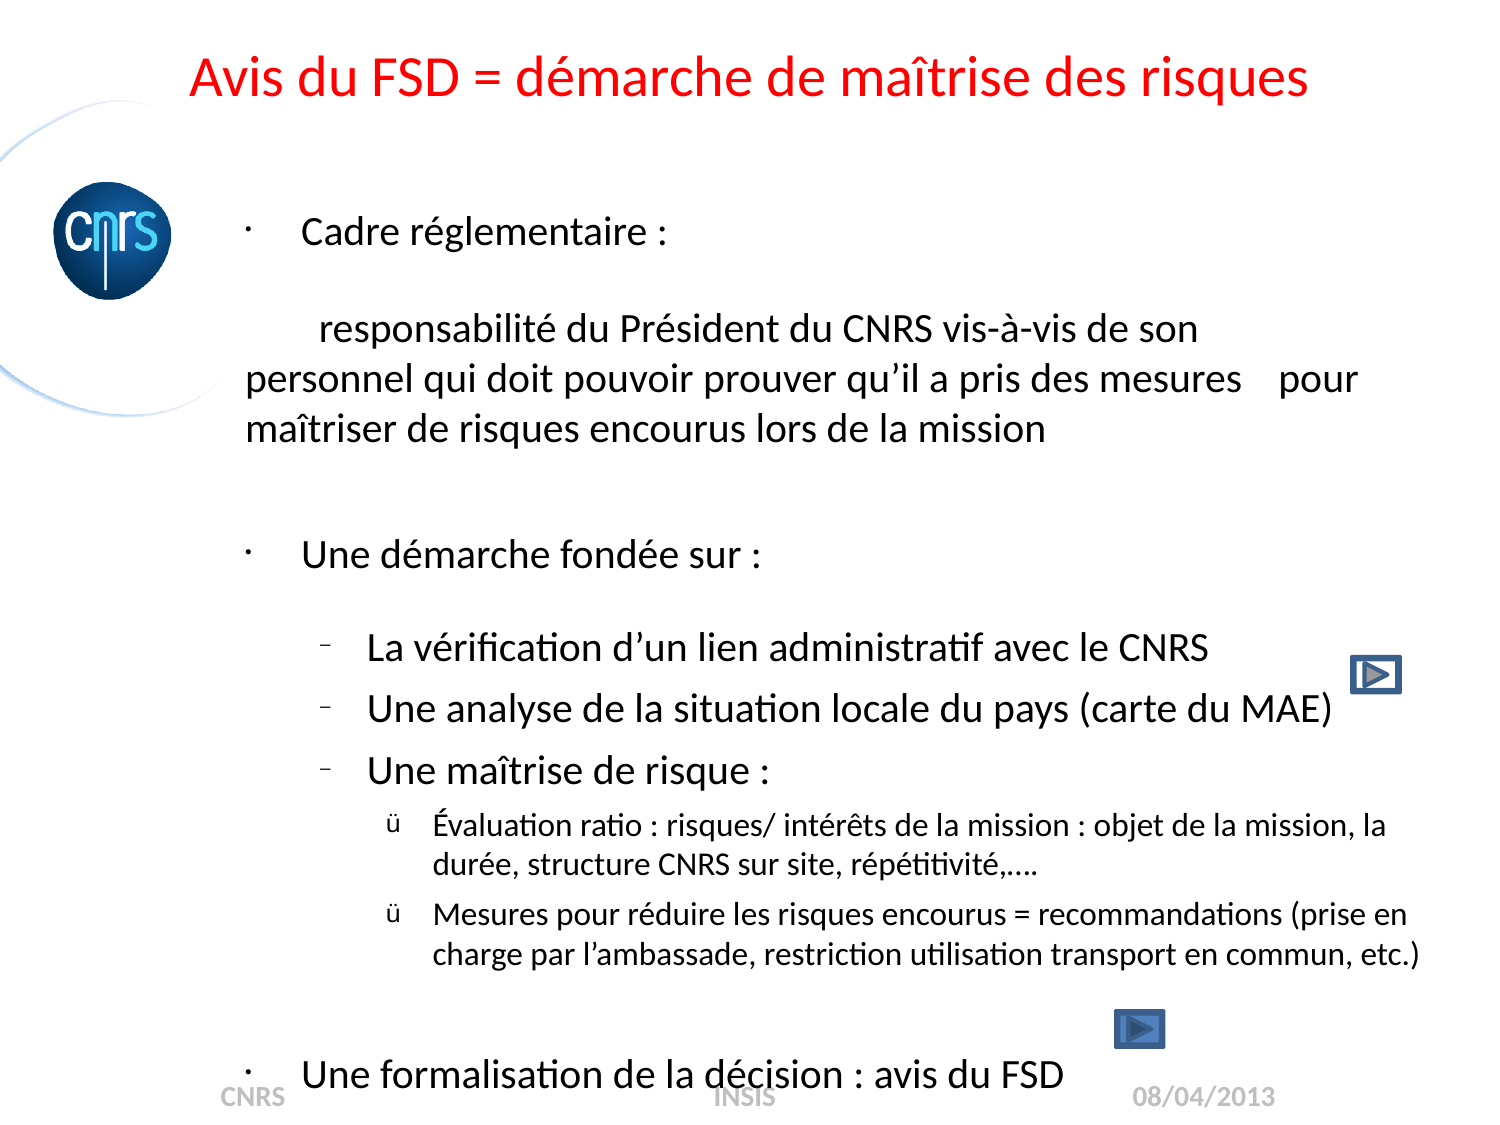

# Avis du FSD = démarche de maîtrise des risques
Cadre réglementaire :
	responsabilité du Président du CNRS vis-à-vis de son 	personnel qui doit pouvoir prouver qu’il a pris des mesures 	pour maîtriser de risques encourus lors de la mission
Une démarche fondée sur :
La vérification d’un lien administratif avec le CNRS
Une analyse de la situation locale du pays (carte du MAE)
Une maîtrise de risque :
Évaluation ratio : risques/ intérêts de la mission : objet de la mission, la durée, structure CNRS sur site, répétitivité,….
Mesures pour réduire les risques encourus = recommandations (prise en charge par l’ambassade, restriction utilisation transport en commun, etc.)
Une formalisation de la décision : avis du FSD